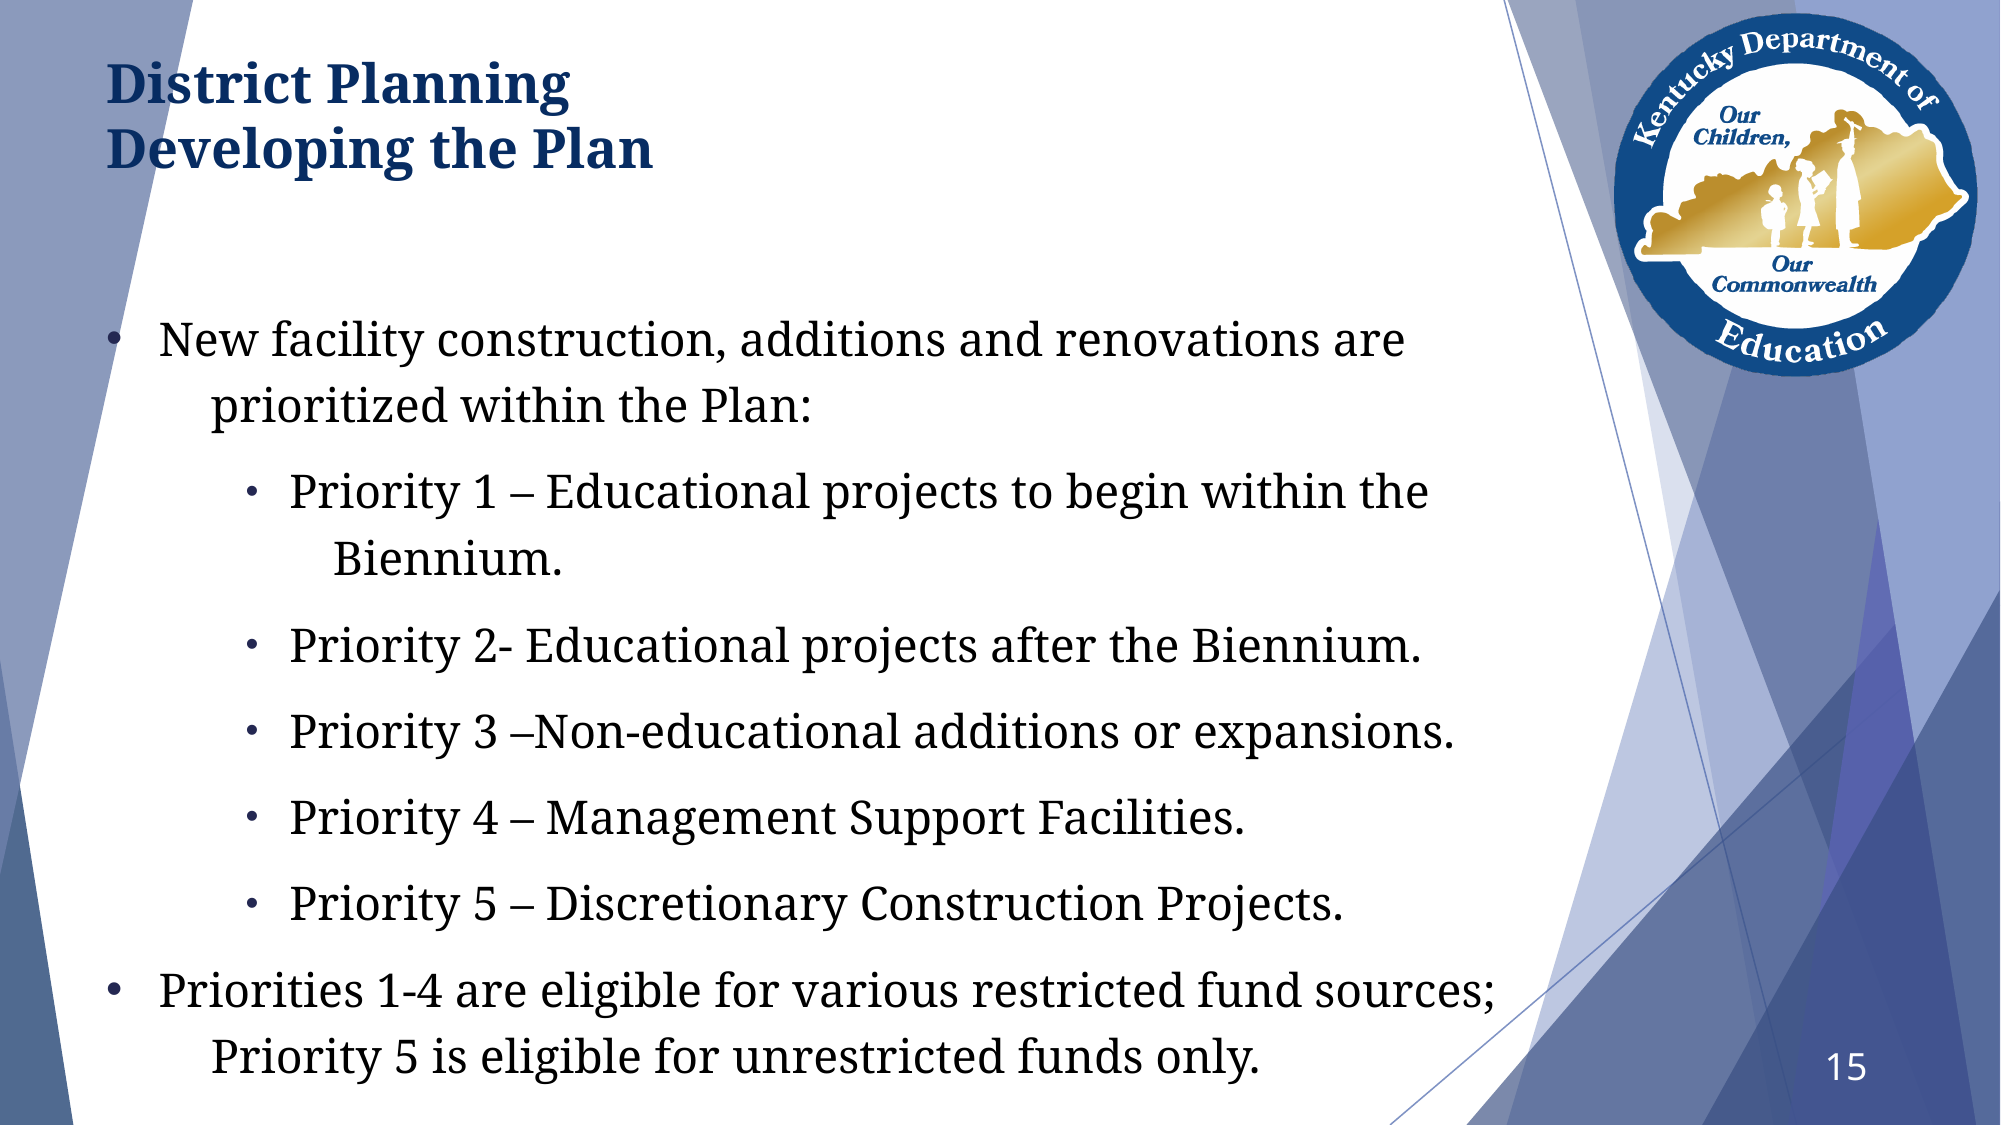

# District Planning Developing the Plan
New facility construction, additions and renovations are prioritized within the Plan:
Priority 1 – Educational projects to begin within the Biennium.
Priority 2- Educational projects after the Biennium.
Priority 3 –Non-educational additions or expansions.
Priority 4 – Management Support Facilities.
Priority 5 – Discretionary Construction Projects.
Priorities 1-4 are eligible for various restricted fund sources; Priority 5 is eligible for unrestricted funds only.